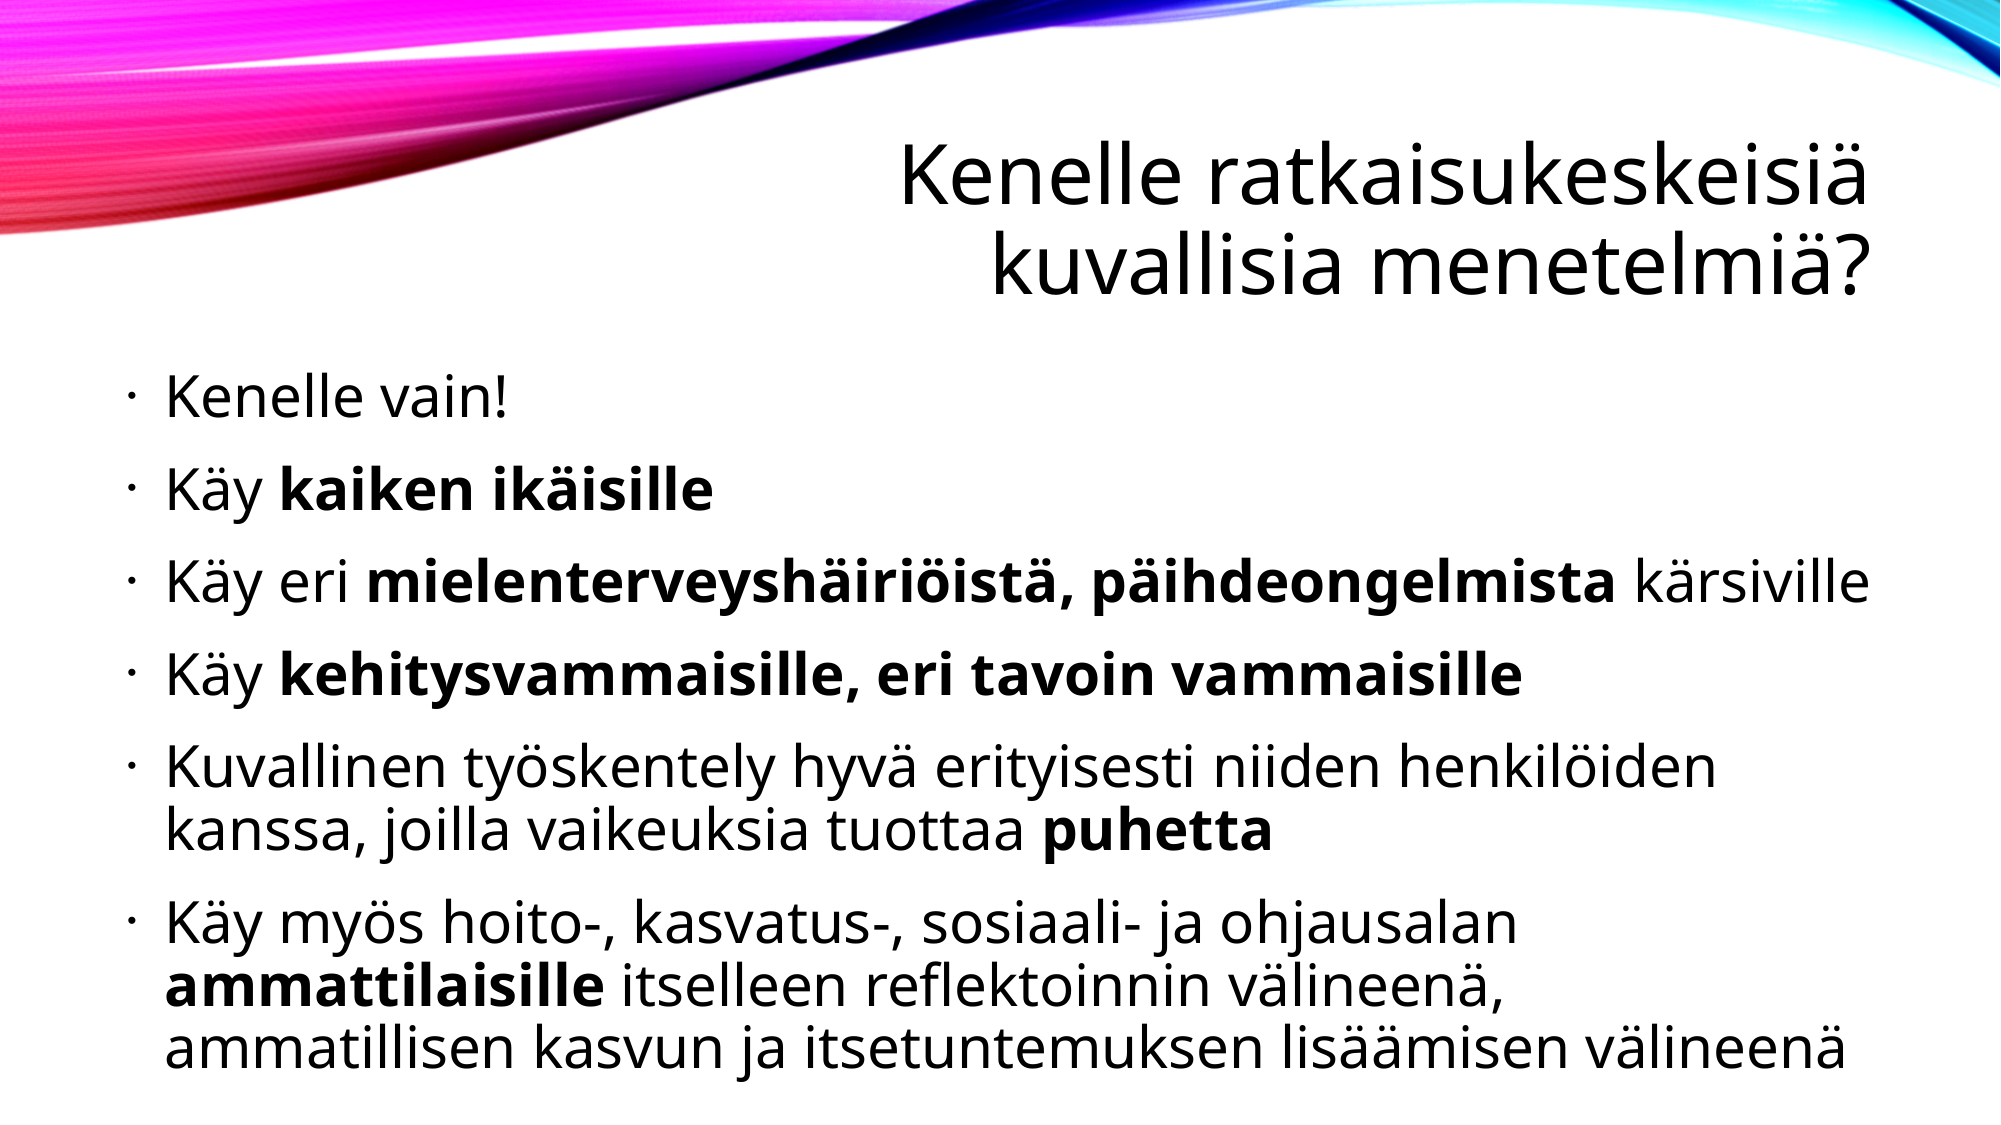

# Kenelle ratkaisukeskeisiä kuvallisia menetelmiä?
Kenelle vain!
Käy kaiken ikäisille
Käy eri mielenterveyshäiriöistä, päihdeongelmista kärsiville
Käy kehitysvammaisille, eri tavoin vammaisille
Kuvallinen työskentely hyvä erityisesti niiden henkilöiden kanssa, joilla vaikeuksia tuottaa puhetta
Käy myös hoito-, kasvatus-, sosiaali- ja ohjausalan ammattilaisille itselleen reflektoinnin välineenä, ammatillisen kasvun ja itsetuntemuksen lisäämisen välineenä